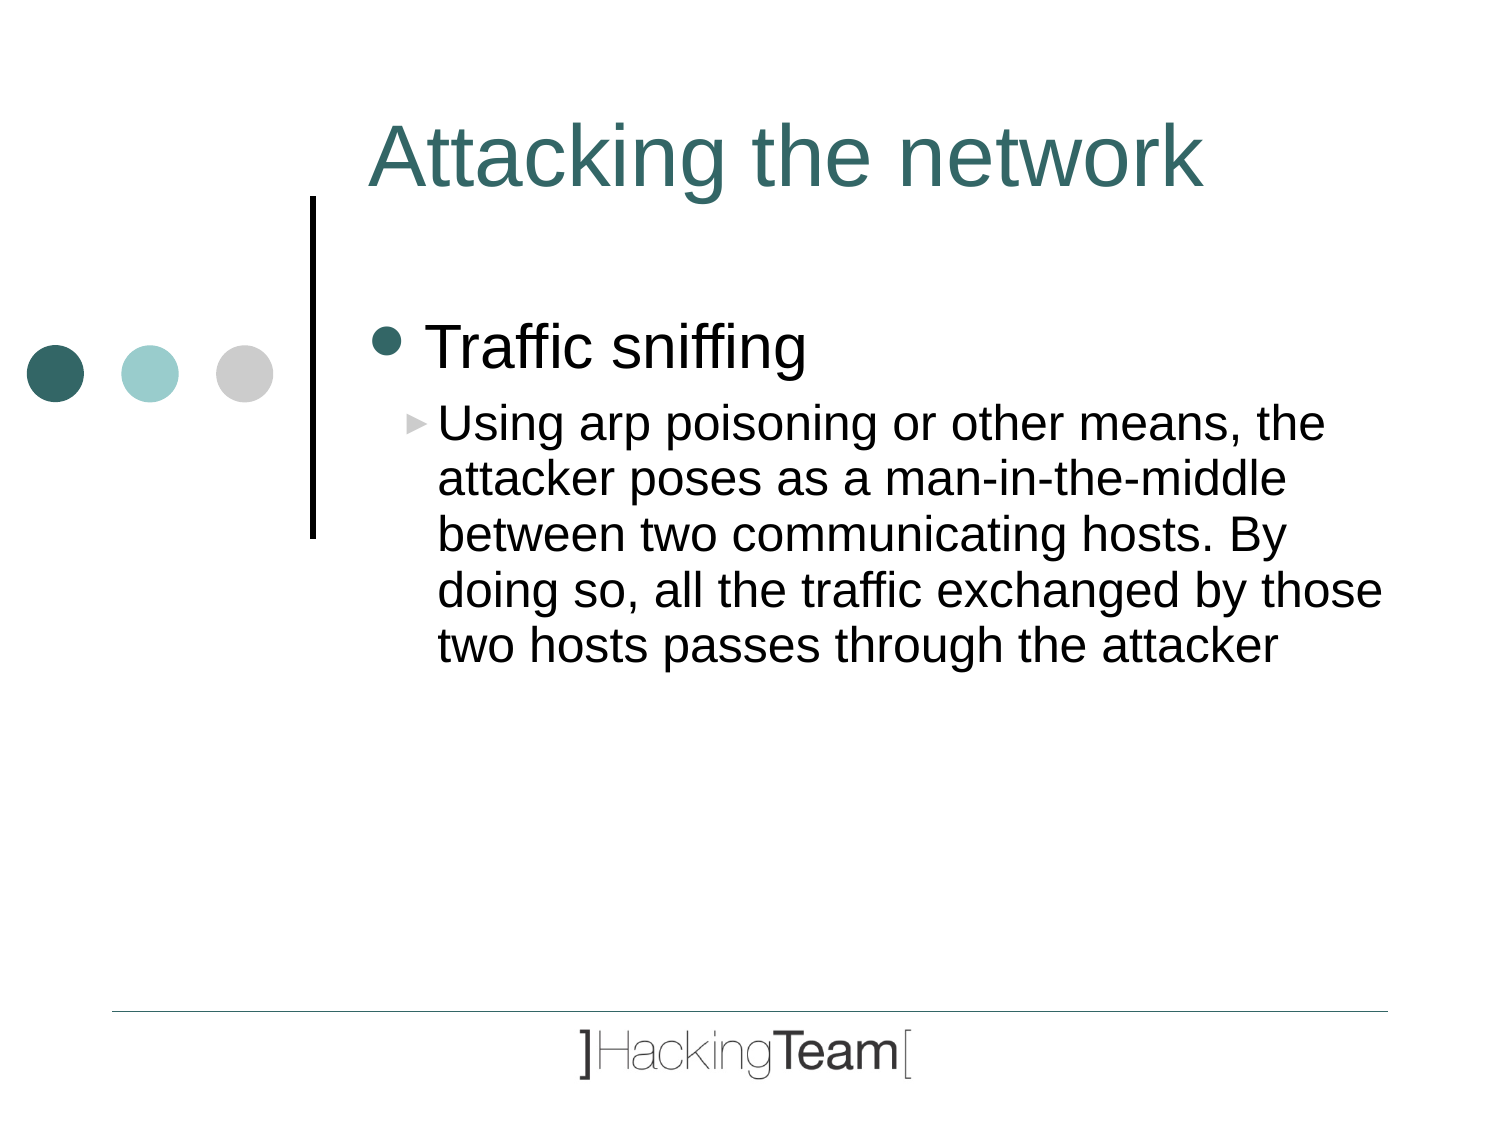

# Attacking the network
Traffic sniffing
Using arp poisoning or other means, the attacker poses as a man-in-the-middle between two communicating hosts. By doing so, all the traffic exchanged by those two hosts passes through the attacker